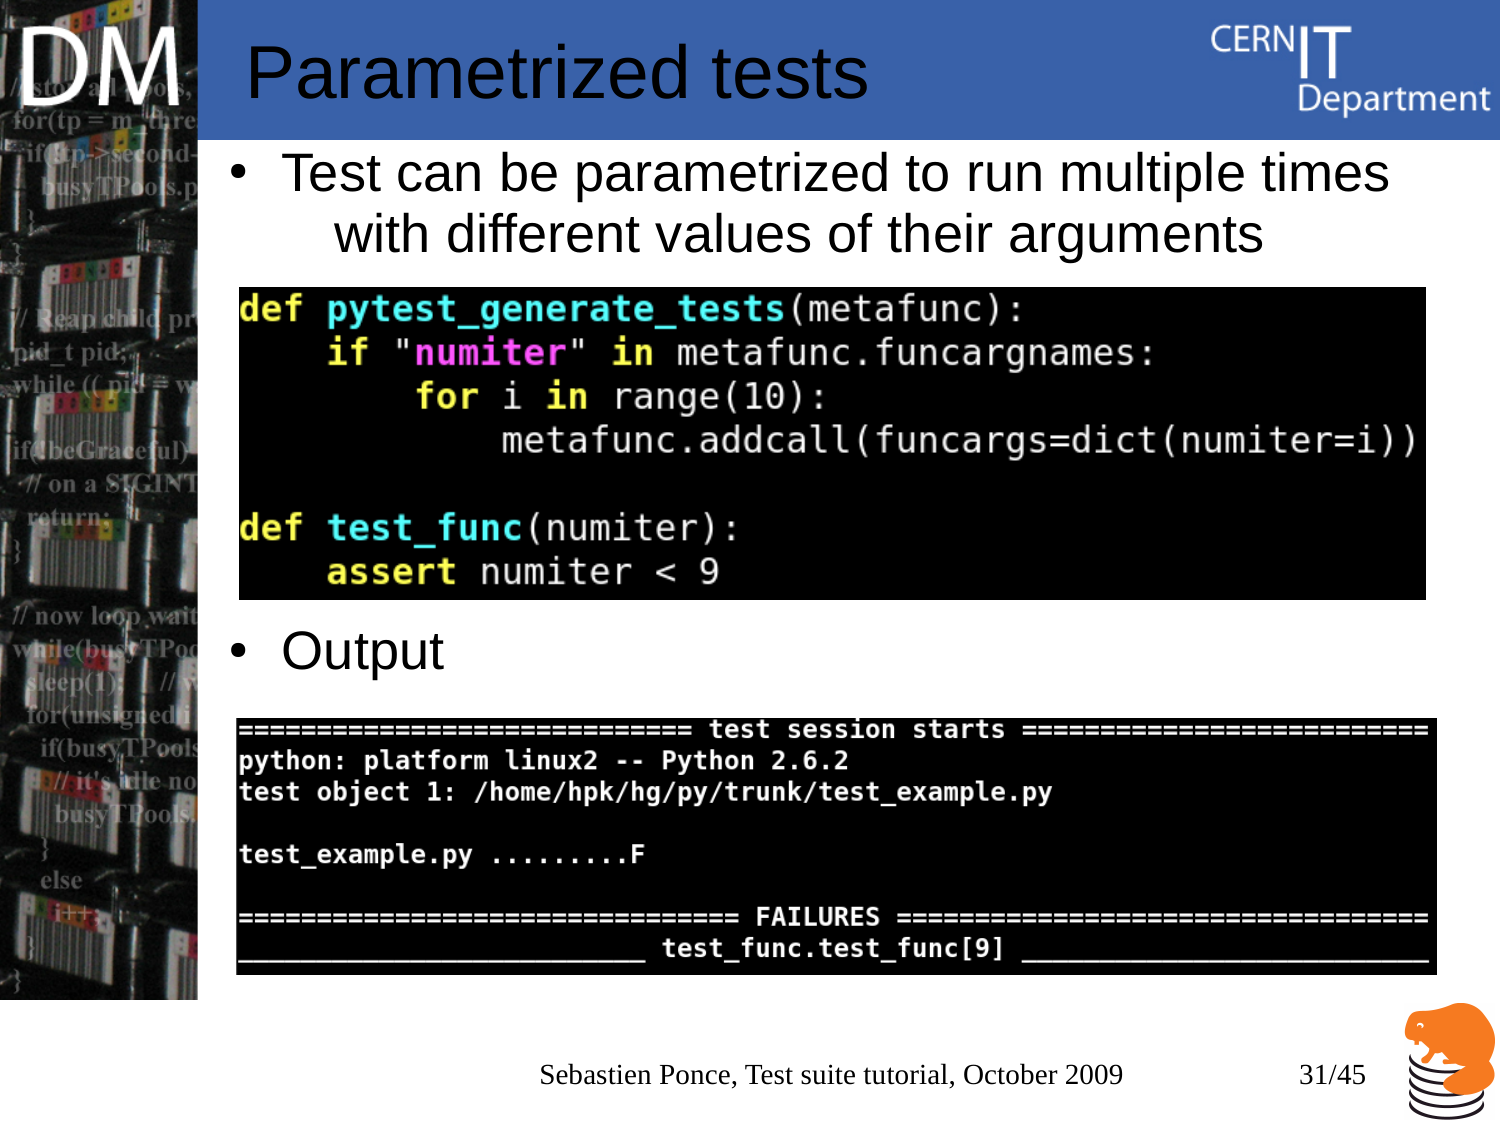

# Parametrized tests
Test can be parametrized to run multiple times with different values of their arguments
Output